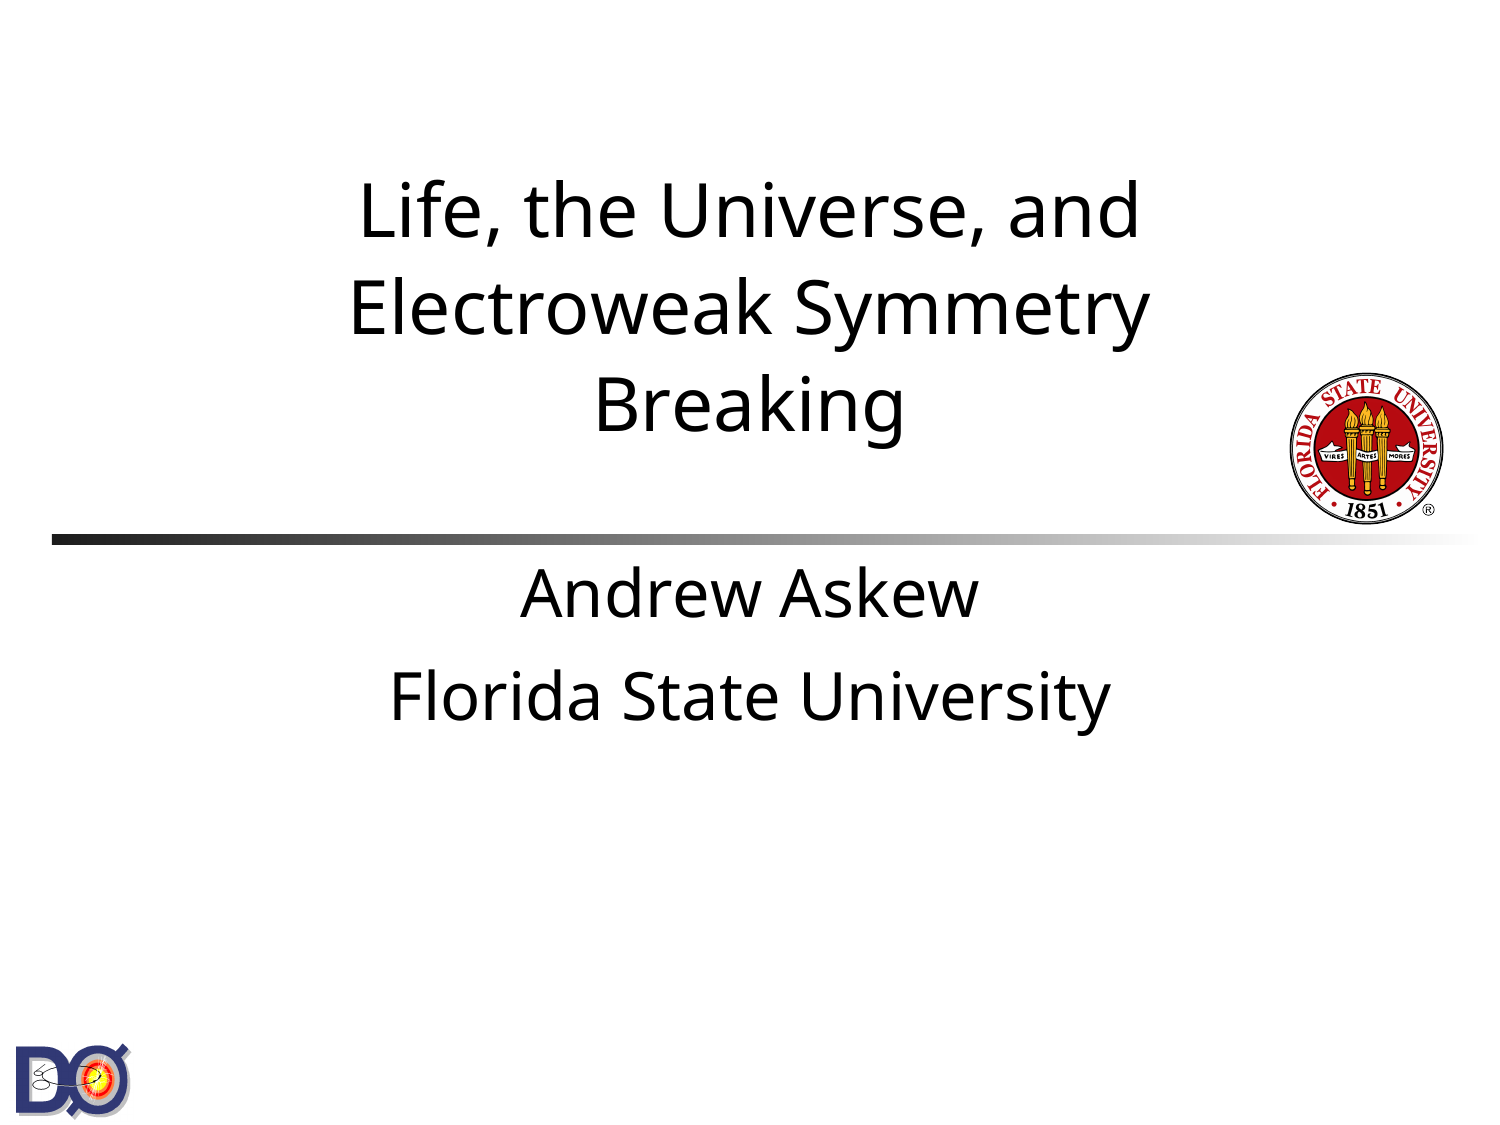

Life, the Universe, and Electroweak Symmetry Breaking
# Andrew Askew
Florida State University